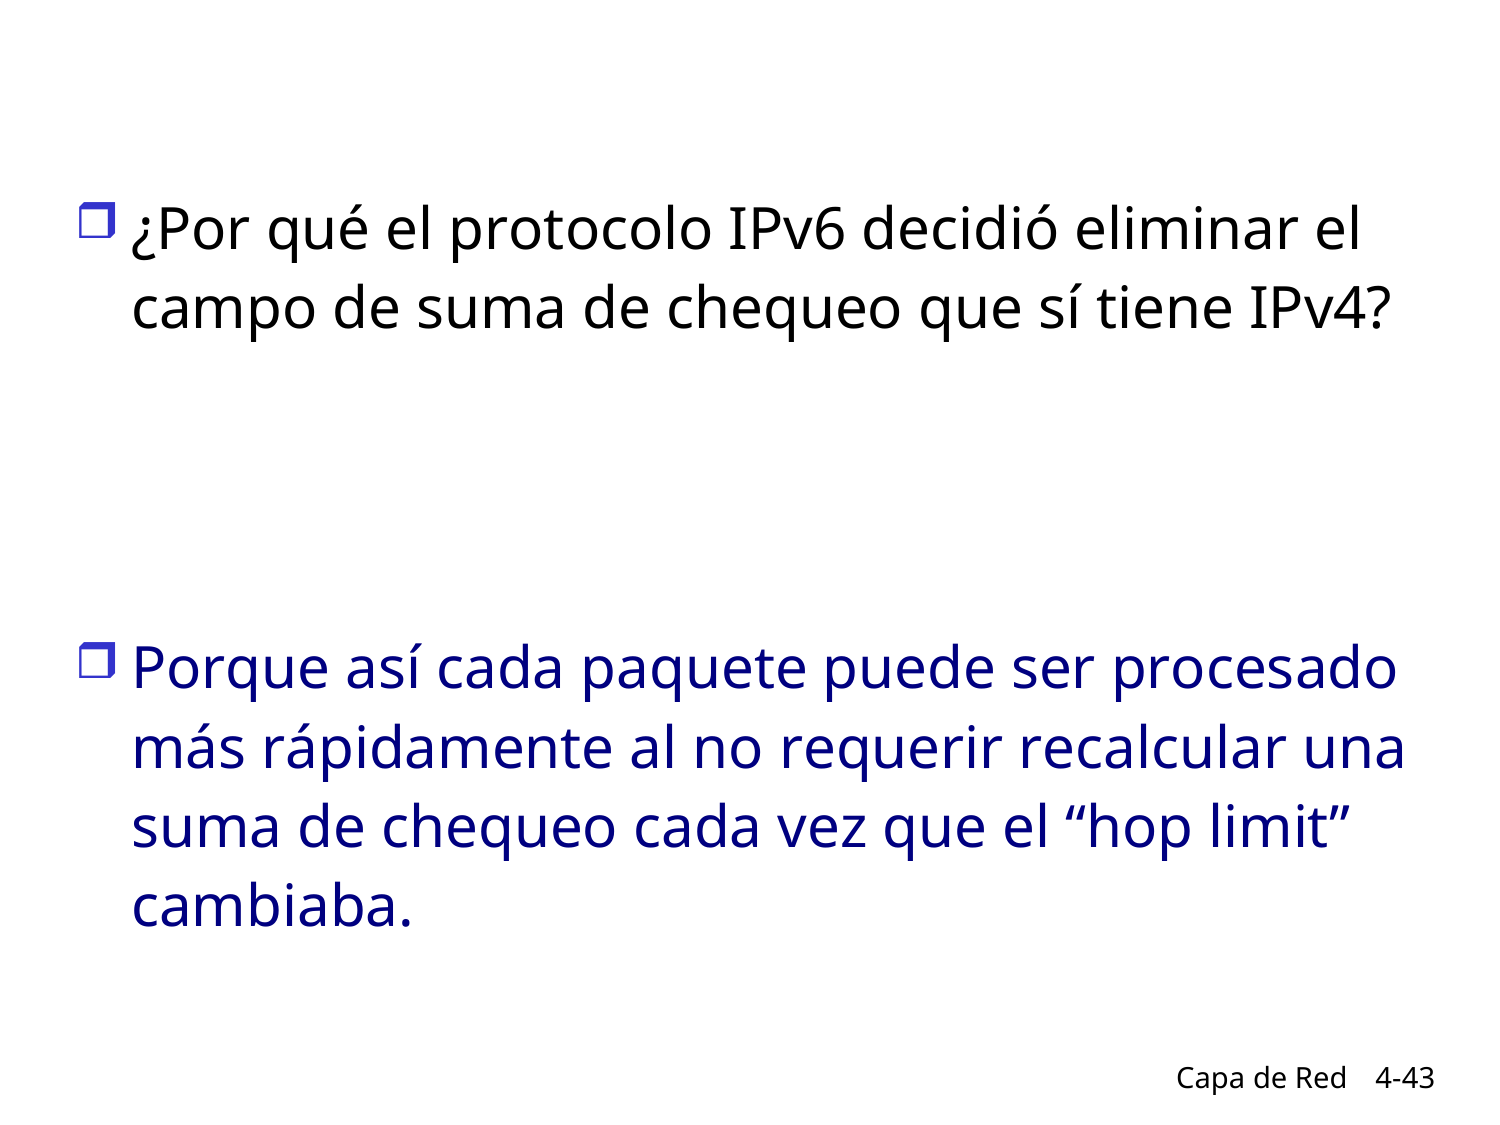

#
¿Por qué el protocolo IPv6 decidió eliminar el campo de suma de chequeo que sí tiene IPv4?
Porque así cada paquete puede ser procesado más rápidamente al no requerir recalcular una suma de chequeo cada vez que el “hop limit” cambiaba.
43